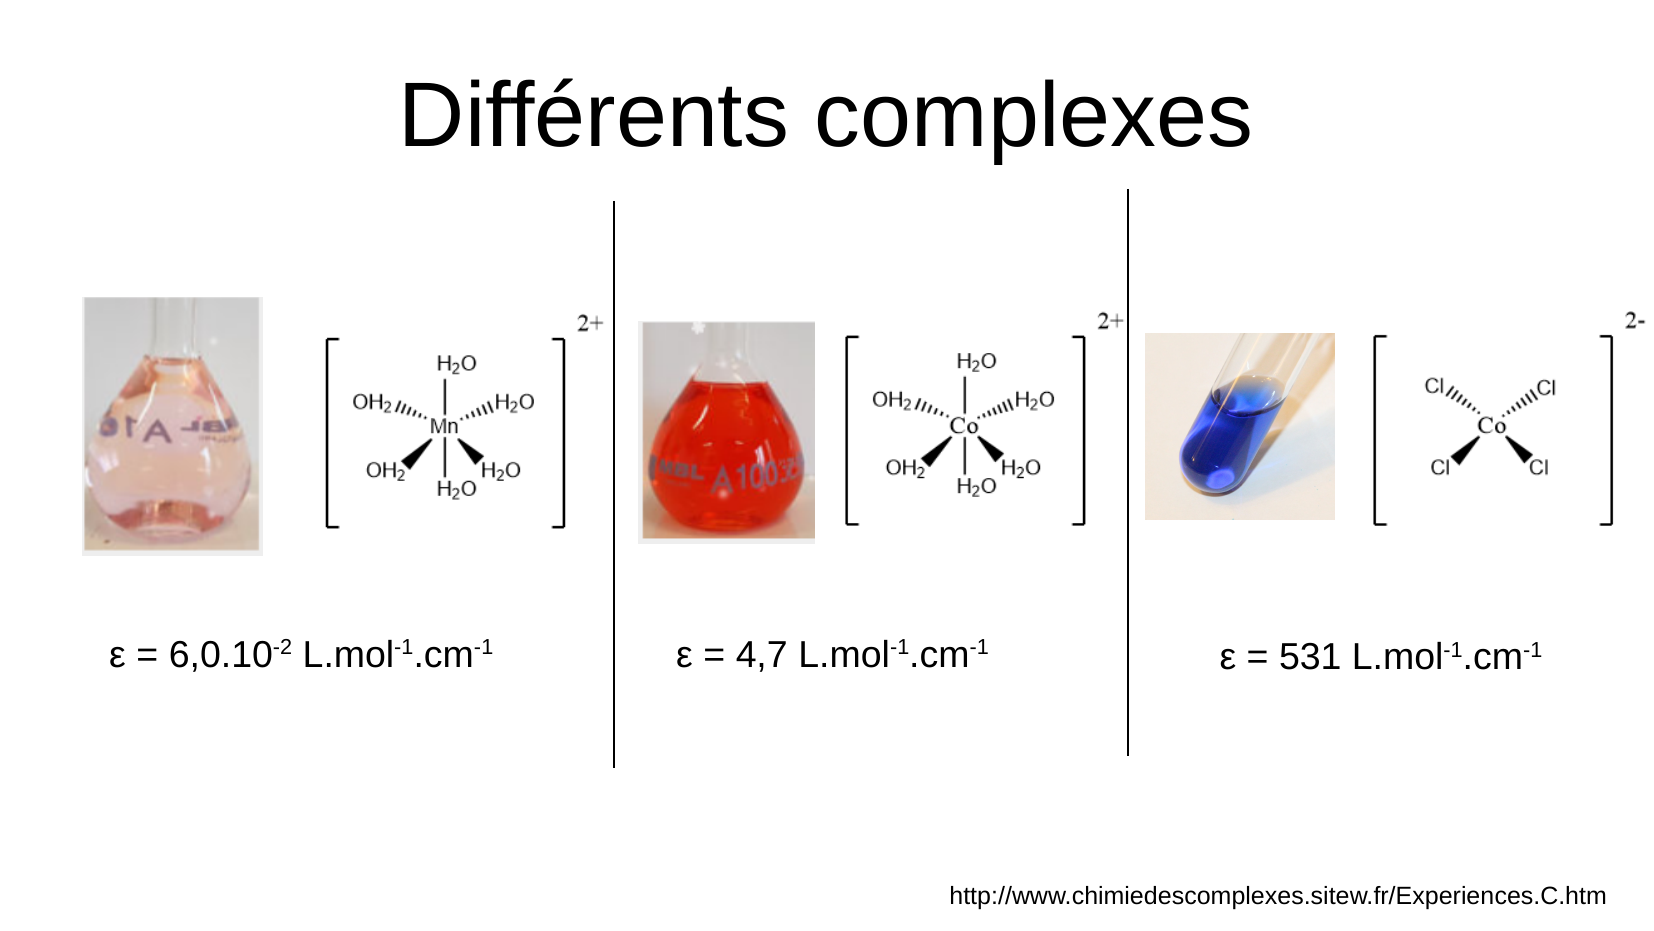

# Différents complexes
ε = 6,0.10-2 L.mol-1.cm-1
ε = 4,7 L.mol-1.cm-1
ε = 531 L.mol-1.cm-1
http://www.chimiedescomplexes.sitew.fr/Experiences.C.htm